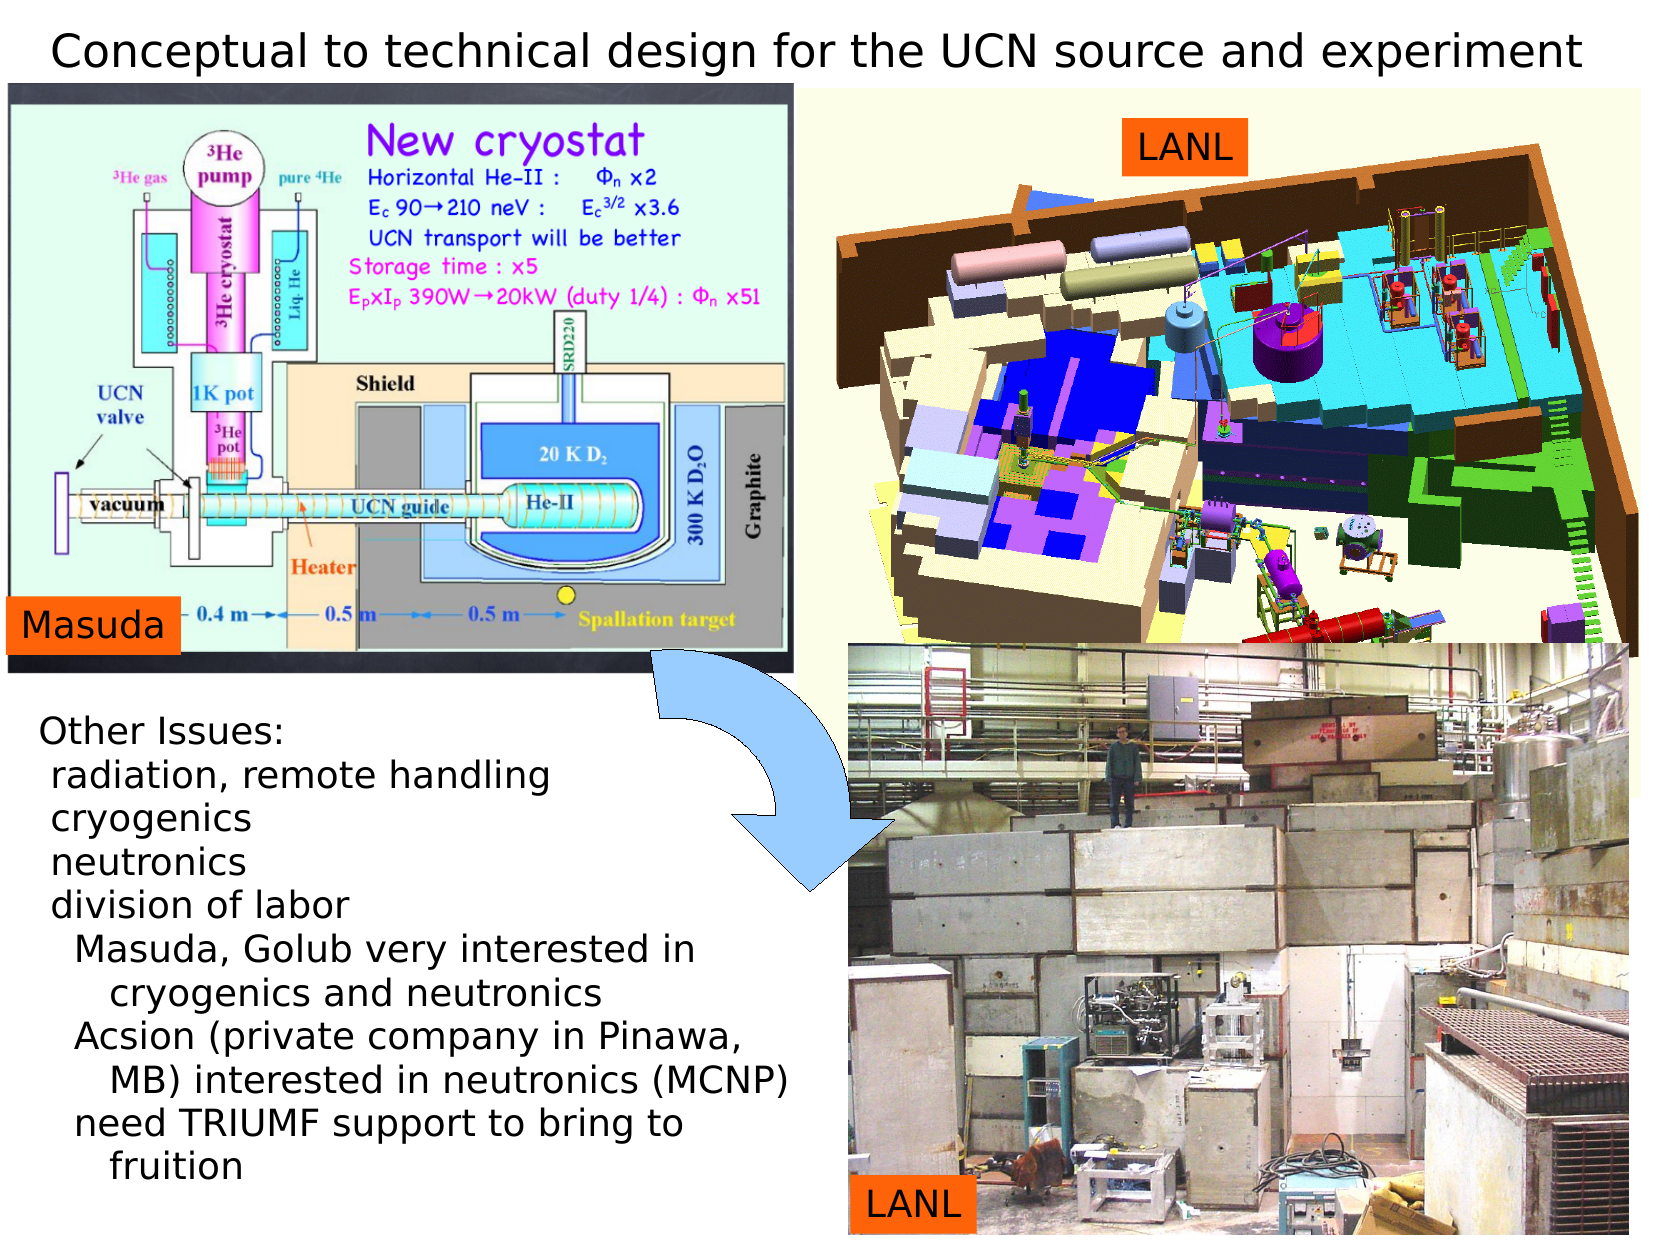

Conceptual to technical design for the UCN source and experiment
LANL
Masuda
Other Issues:
 radiation, remote handling
 cryogenics
 neutronics
 division of labor
Masuda, Golub very interested in cryogenics and neutronics
Acsion (private company in Pinawa, MB) interested in neutronics (MCNP)
need TRIUMF support to bring to fruition
LANL